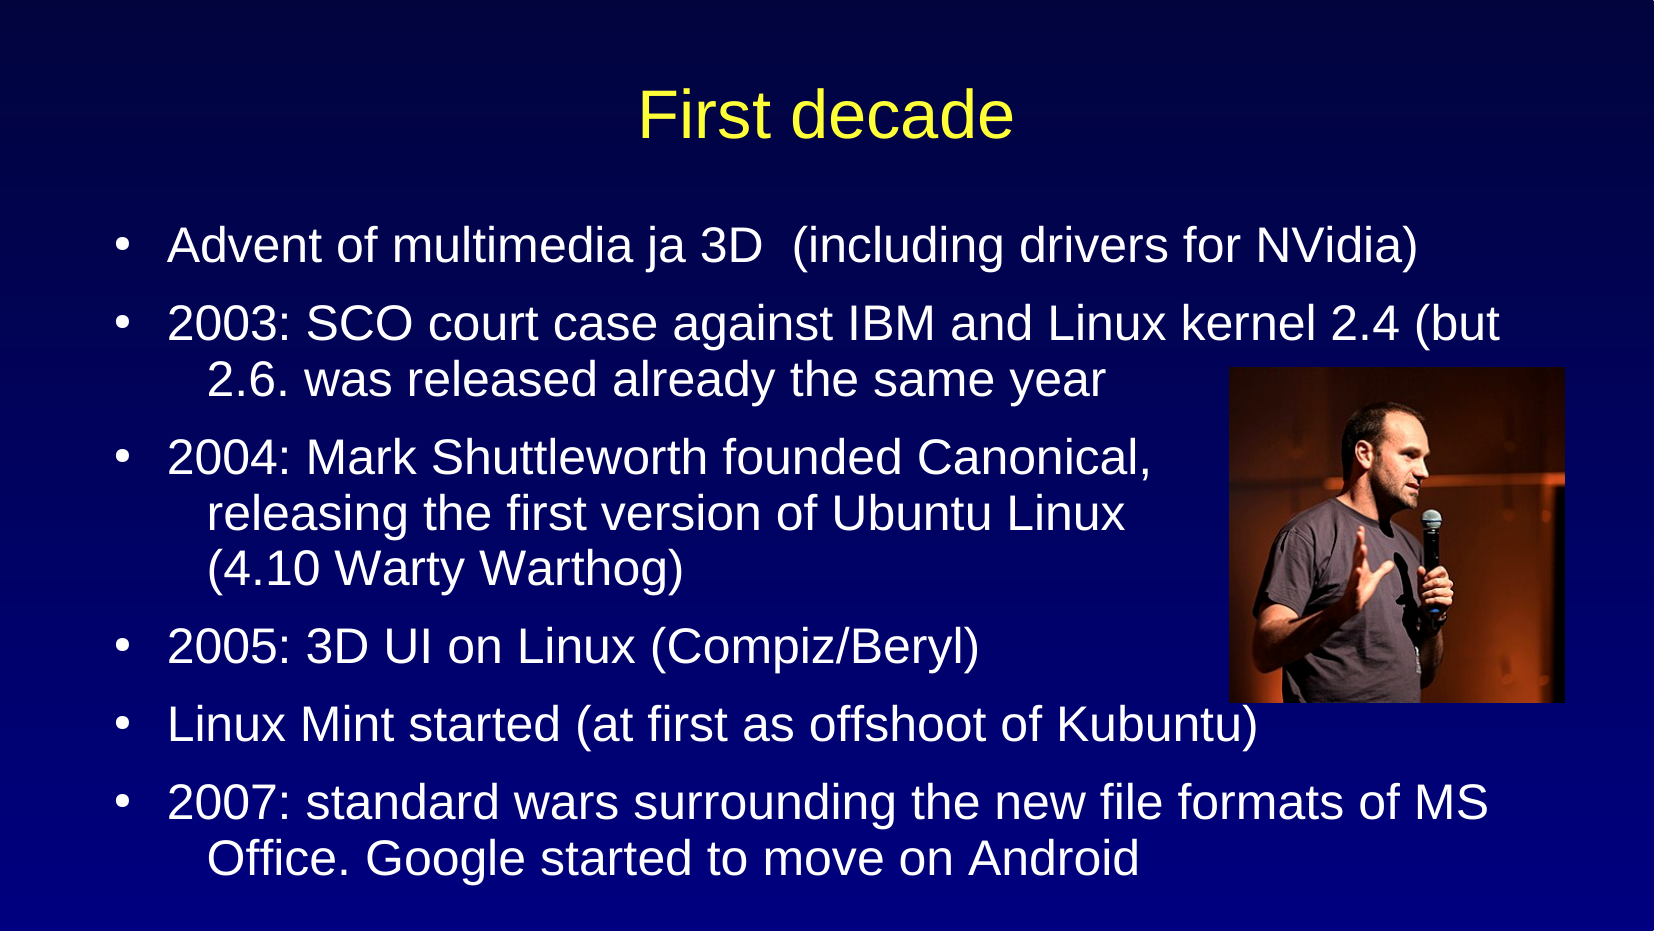

# First decade
Advent of multimedia ja 3D (including drivers for NVidia)
2003: SCO court case against IBM and Linux kernel 2.4 (but 2.6. was released already the same year
2004: Mark Shuttleworth founded Canonical,
releasing the first version of Ubuntu Linux
(4.10 Warty Warthog)
2005: 3D UI on Linux (Compiz/Beryl)
Linux Mint started (at first as offshoot of Kubuntu)
2007: standard wars surrounding the new file formats of MS Office. Google started to move on Android